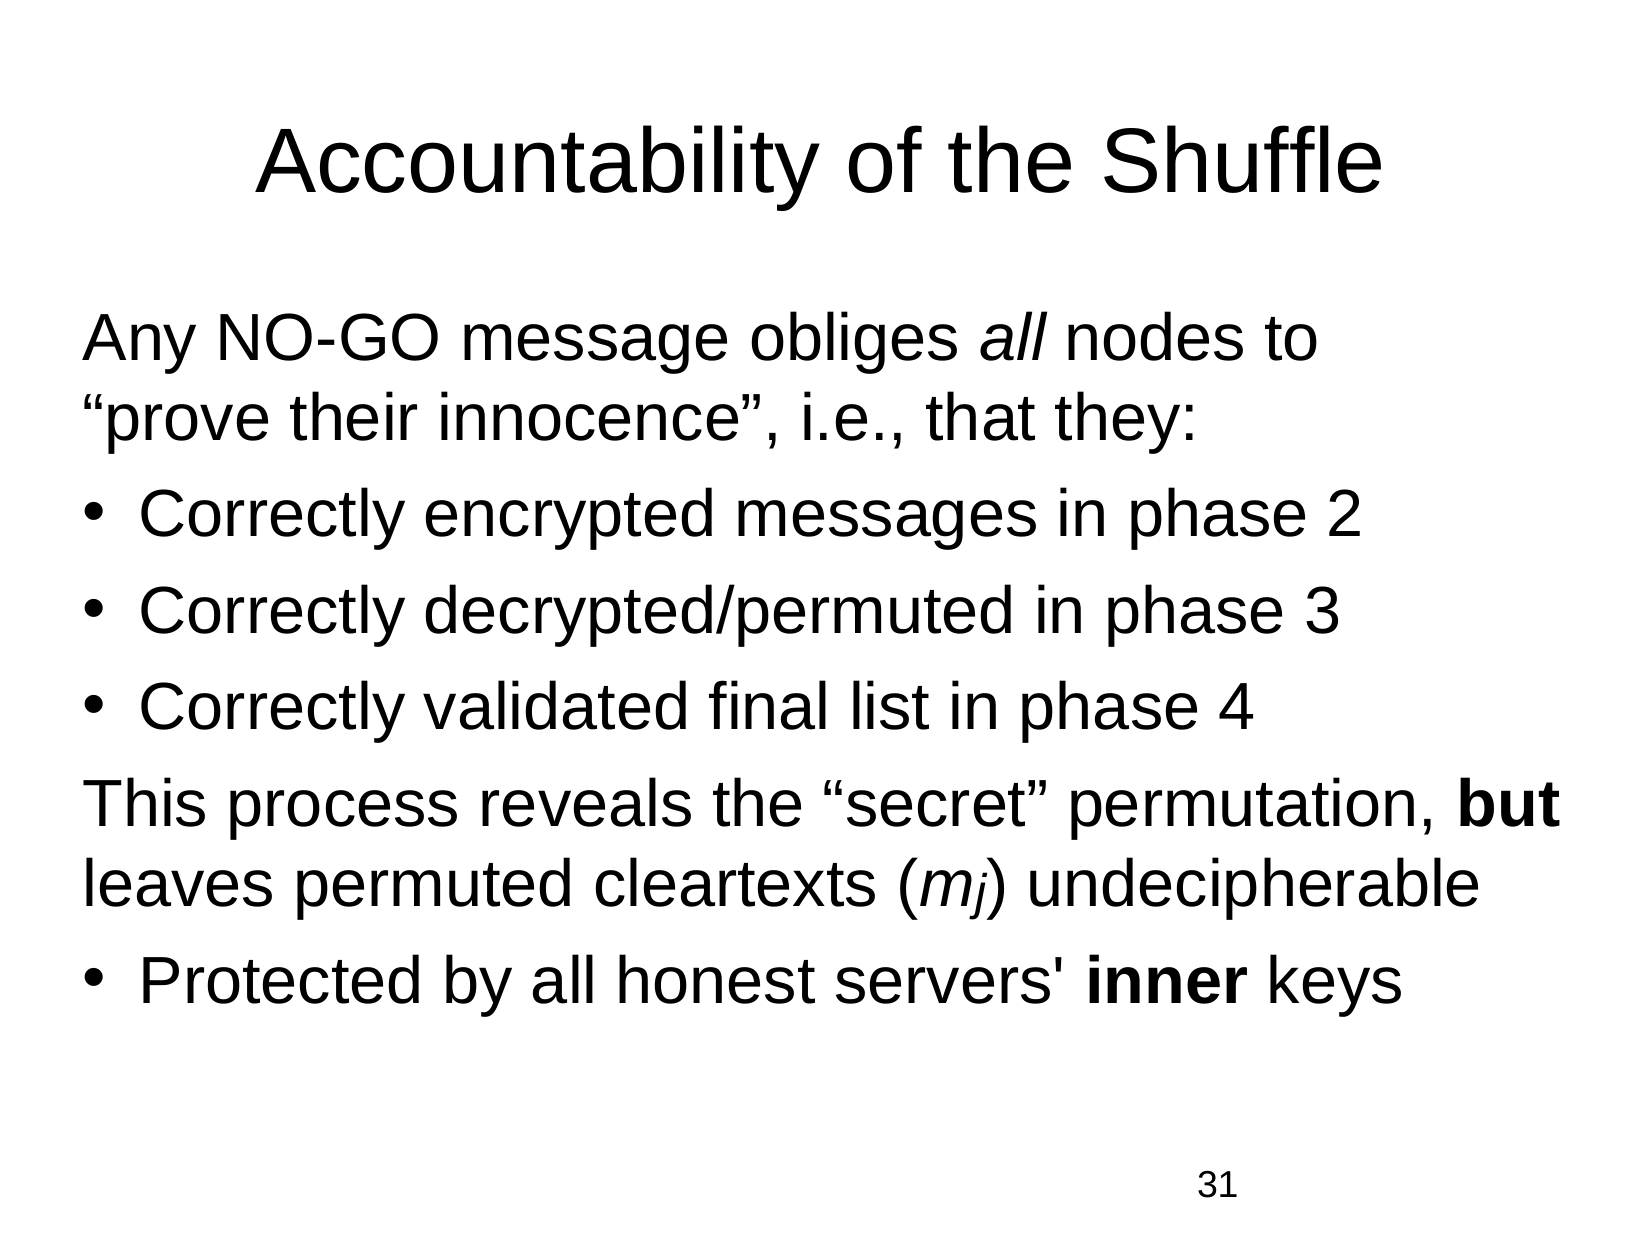

# Accountability of the Shuffle
Any NO-GO message obliges all nodes to
“prove their innocence”, i.e., that they:
Correctly encrypted messages in phase 2
Correctly decrypted/permuted in phase 3
Correctly validated final list in phase 4
This process reveals the “secret” permutation, but
leaves permuted cleartexts (mj) undecipherable
Protected by all honest servers' inner keys
31